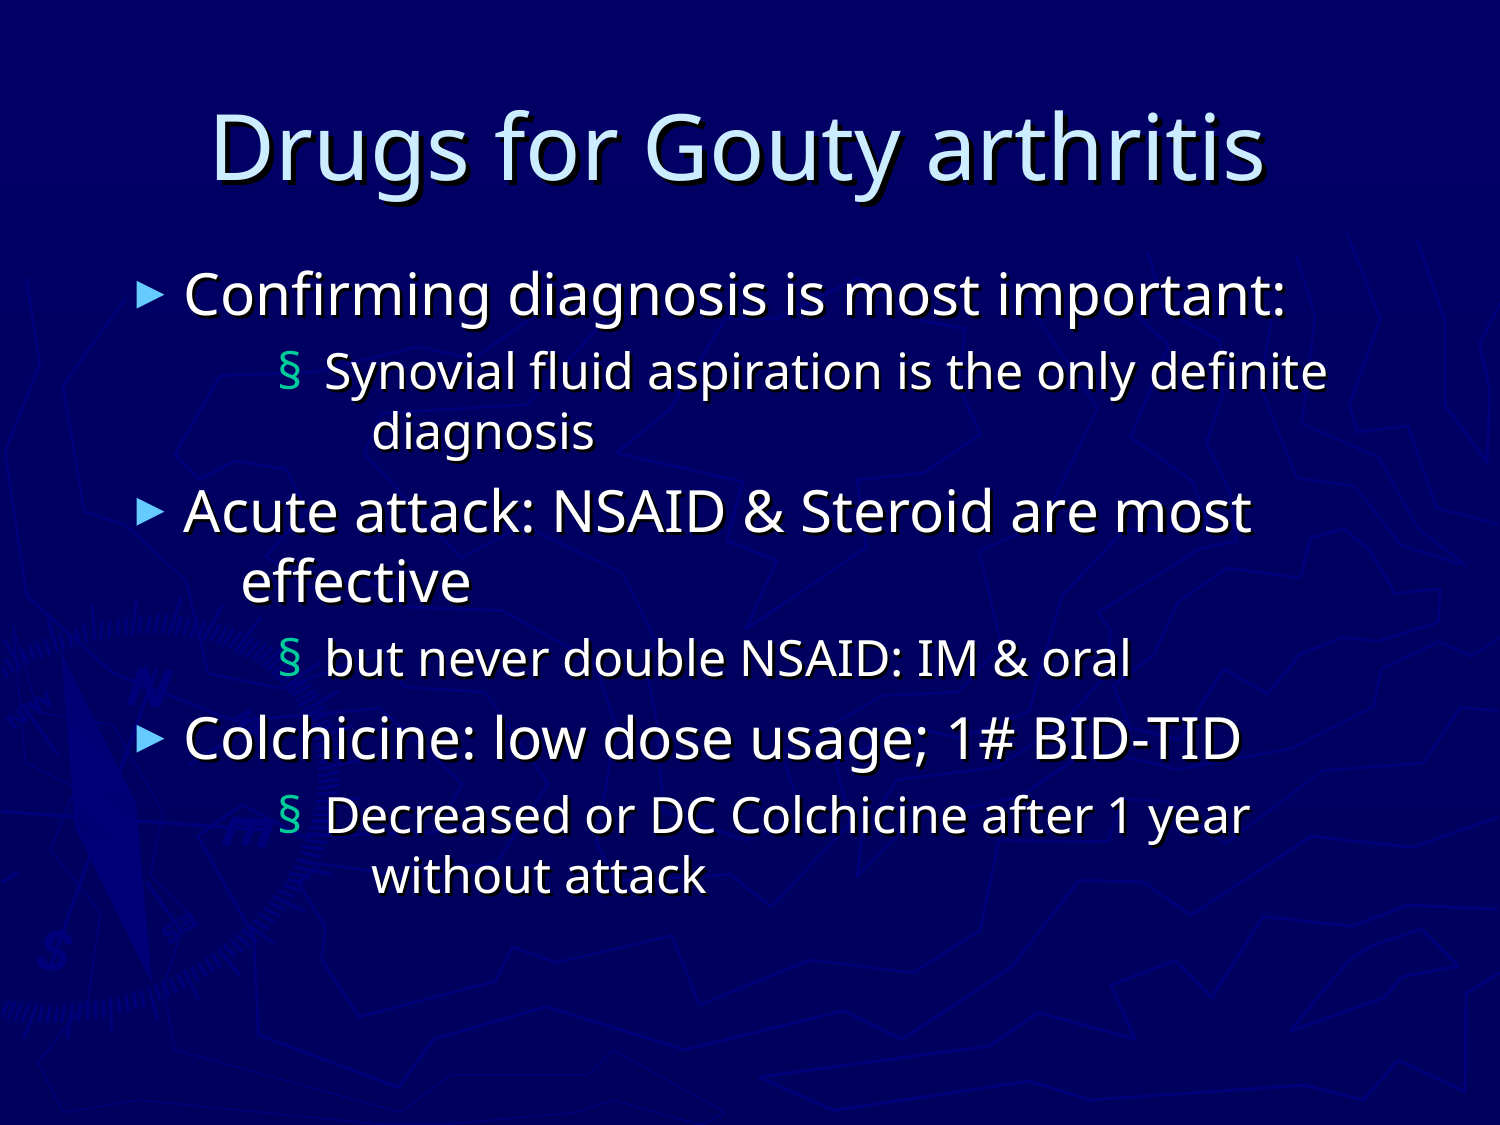

# Drugs for Gouty arthritis
Confirming diagnosis is most important:
Synovial fluid aspiration is the only definite diagnosis
Acute attack: NSAID & Steroid are most effective
but never double NSAID: IM & oral
Colchicine: low dose usage; 1# BID-TID
Decreased or DC Colchicine after 1 year without attack